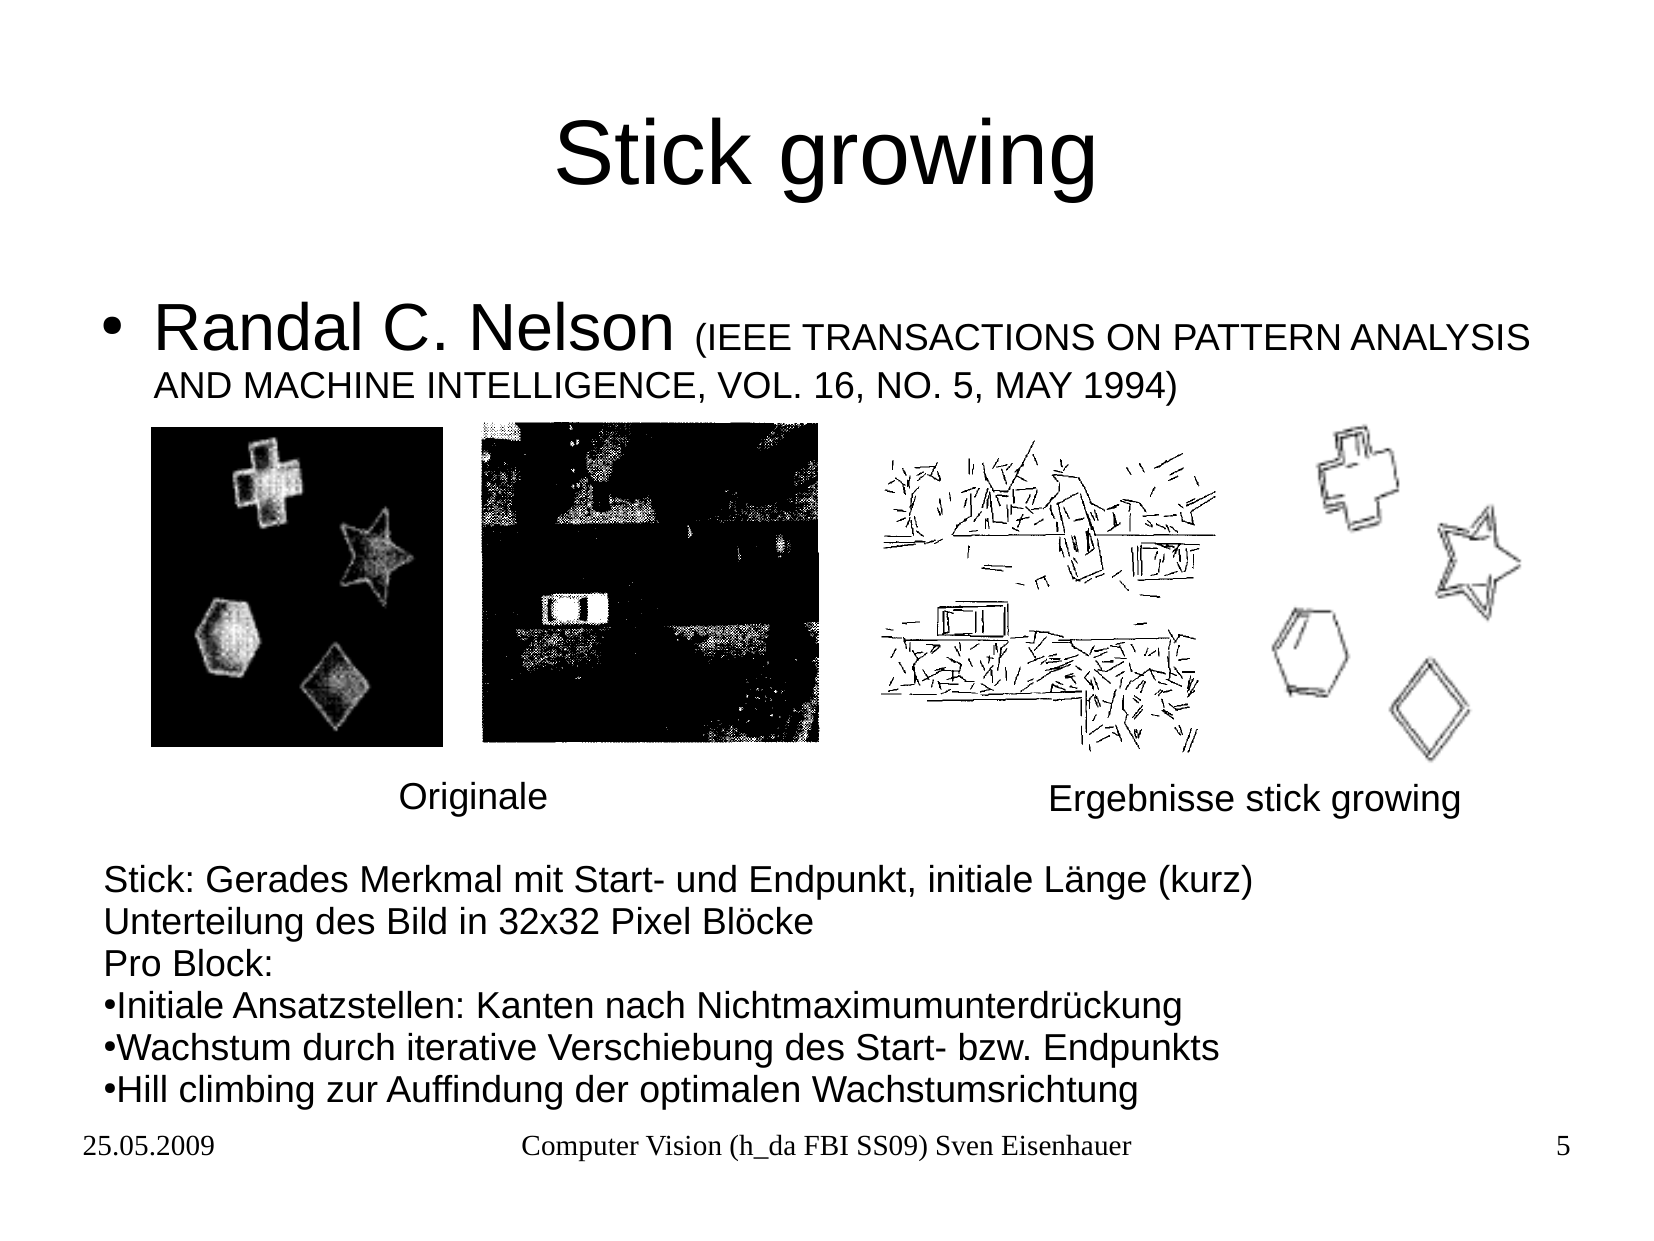

# Stick growing
Randal C. Nelson (IEEE TRANSACTIONS ON PATTERN ANALYSIS AND MACHINE INTELLIGENCE, VOL. 16, NO. 5, MAY 1994)
Originale
Ergebnisse stick growing
Stick: Gerades Merkmal mit Start- und Endpunkt, initiale Länge (kurz)
Unterteilung des Bild in 32x32 Pixel Blöcke
Pro Block:
Initiale Ansatzstellen: Kanten nach Nichtmaximumunterdrückung
Wachstum durch iterative Verschiebung des Start- bzw. Endpunkts
Hill climbing zur Auffindung der optimalen Wachstumsrichtung
25.05.2009
Computer Vision (h_da FBI SS09) Sven Eisenhauer
5